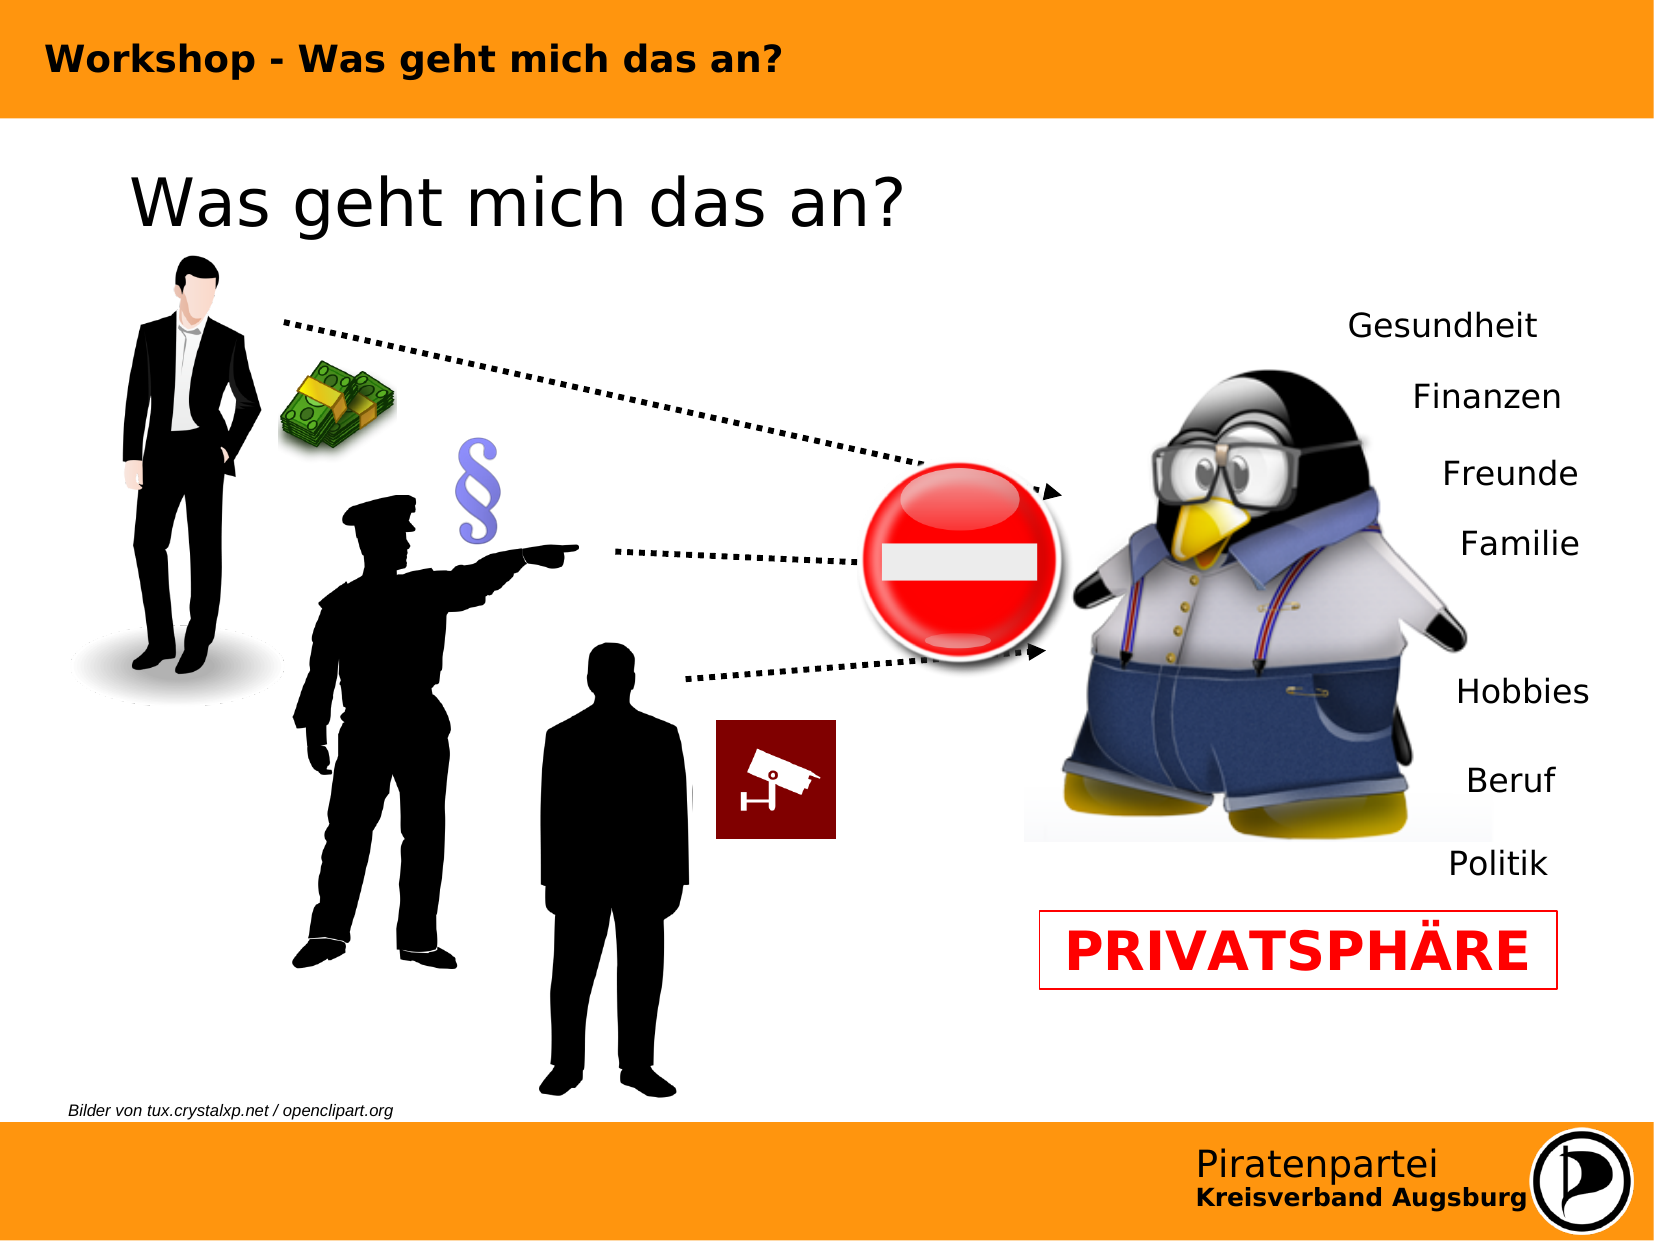

Workshop - Was geht mich das an?
Was geht mich das an?
Gesundheit
Finanzen
Freunde
Familie
Hobbies
Beruf
Politik
PRIVATSPHÄRE
Bilder von tux.crystalxp.net / openclipart.org